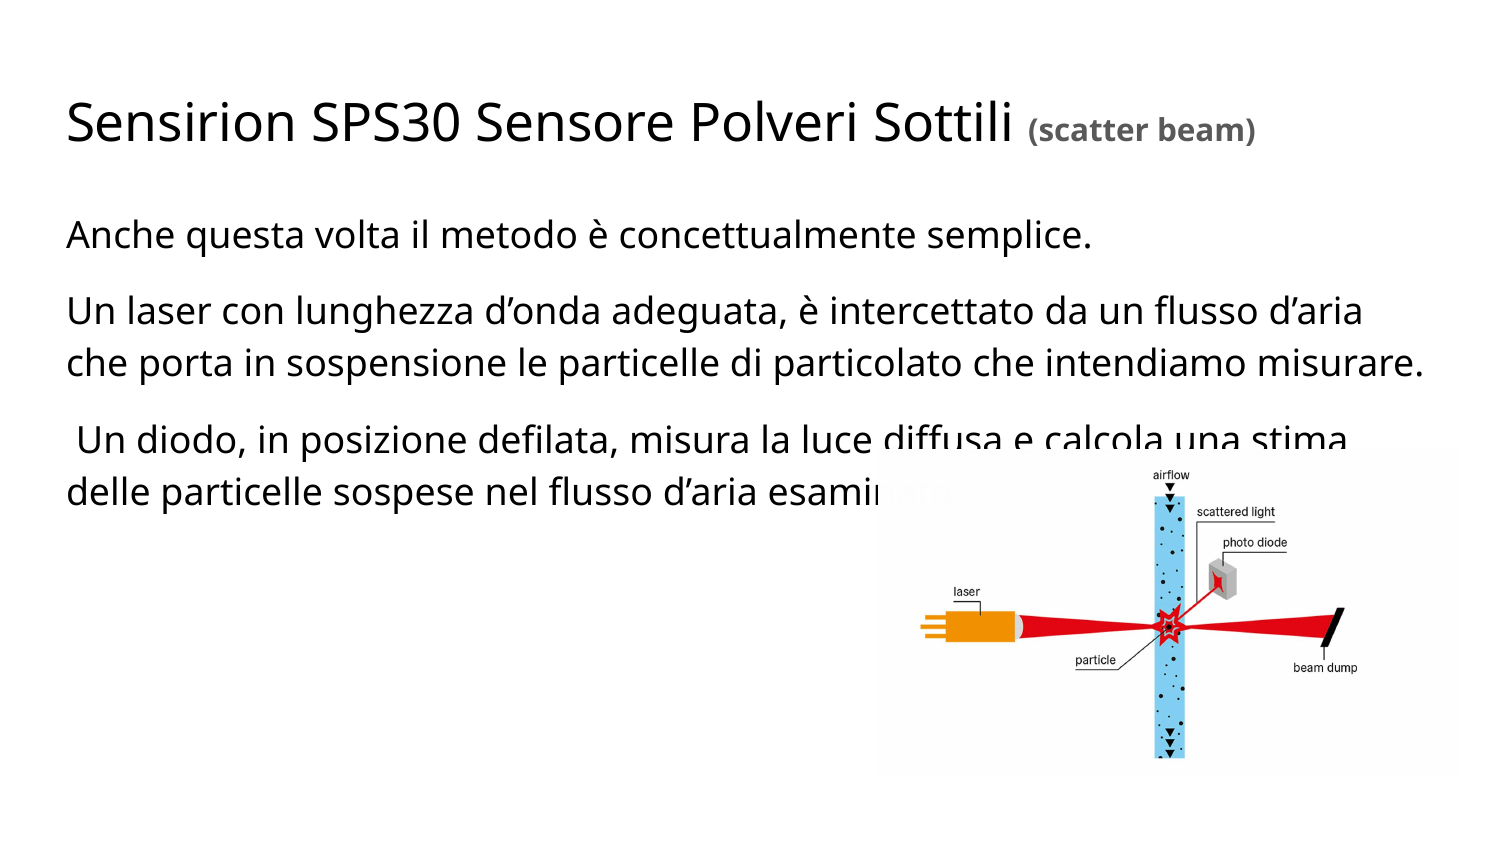

Sensirion SPS30 Sensore Polveri Sottili (scatter beam)
# Anche questa volta il metodo è concettualmente semplice.
Un laser con lunghezza d’onda adeguata, è intercettato da un flusso d’aria che porta in sospensione le particelle di particolato che intendiamo misurare.
 Un diodo, in posizione defilata, misura la luce diffusa e calcola una stima delle particelle sospese nel flusso d’aria esaminato.